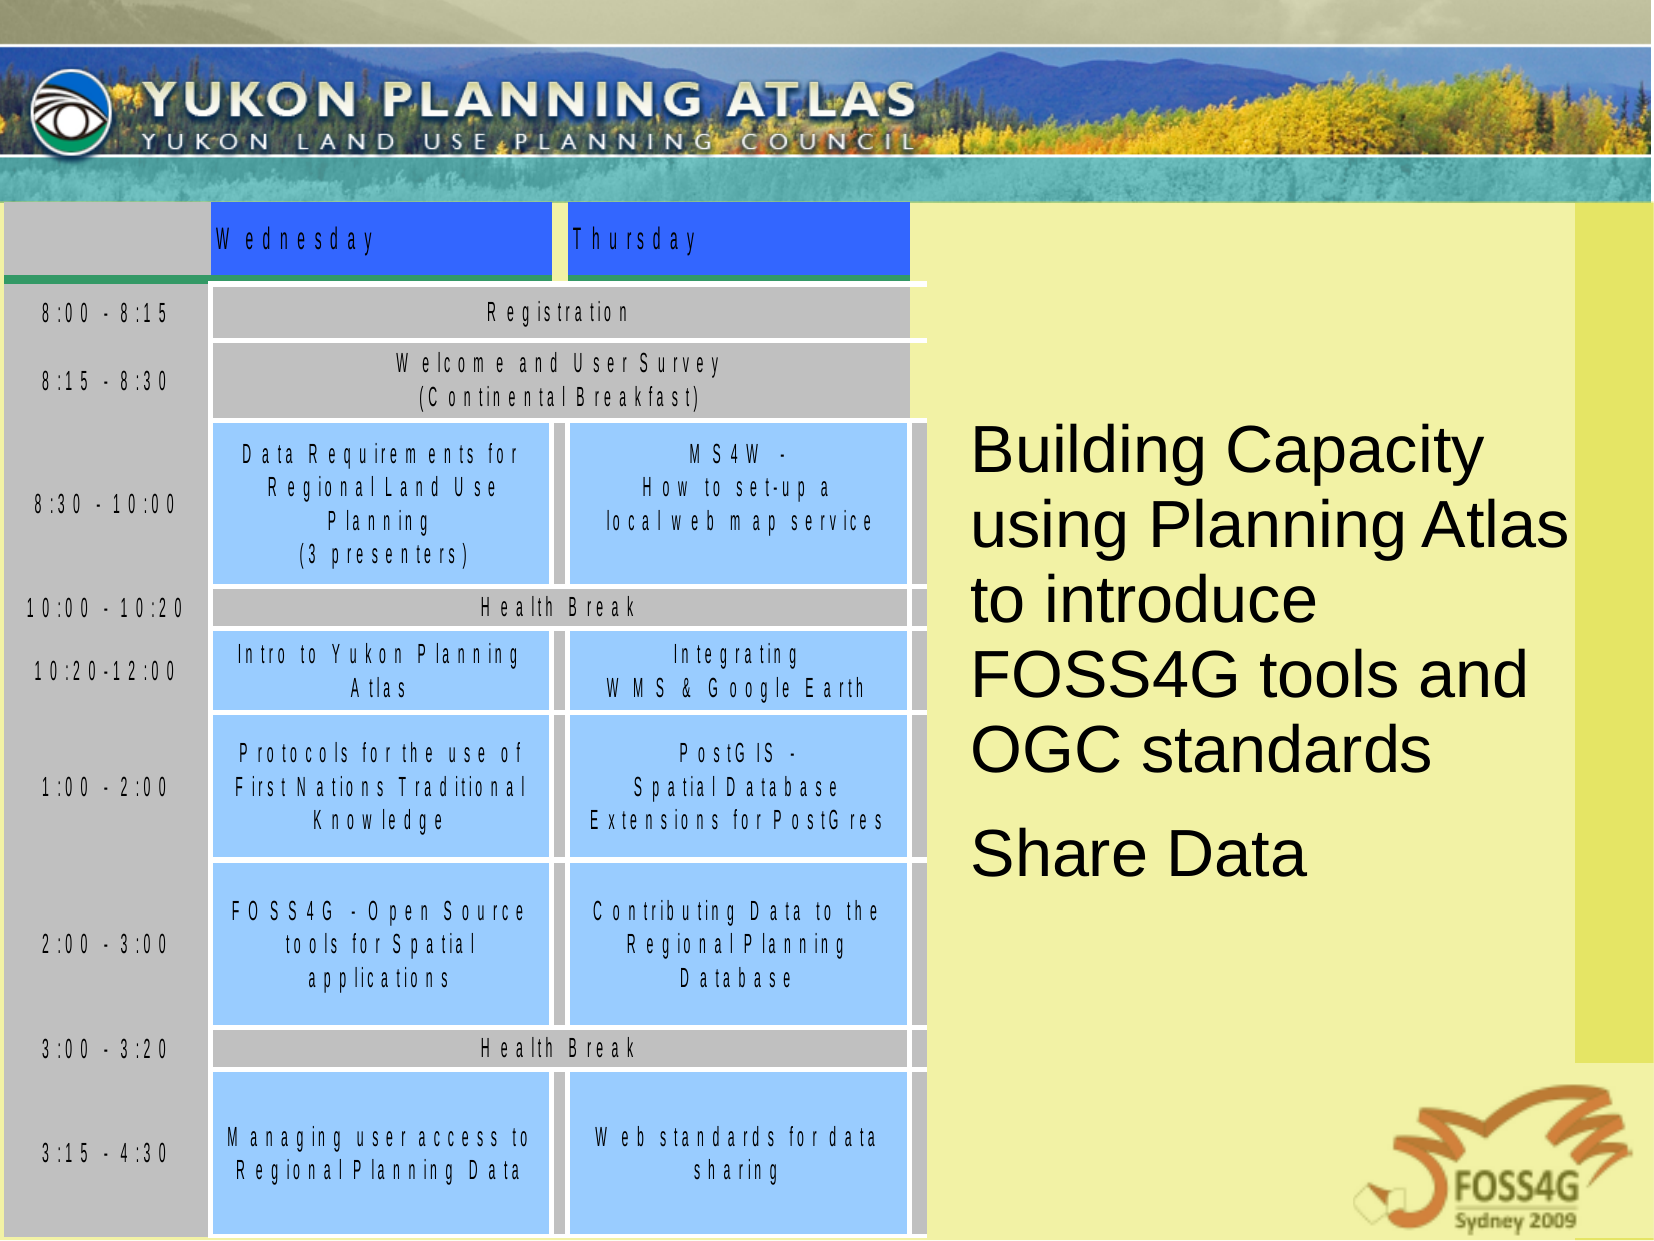

# Building Capacity using Planning Atlas to introduce FOSS4G tools and OGC standards
Share Data